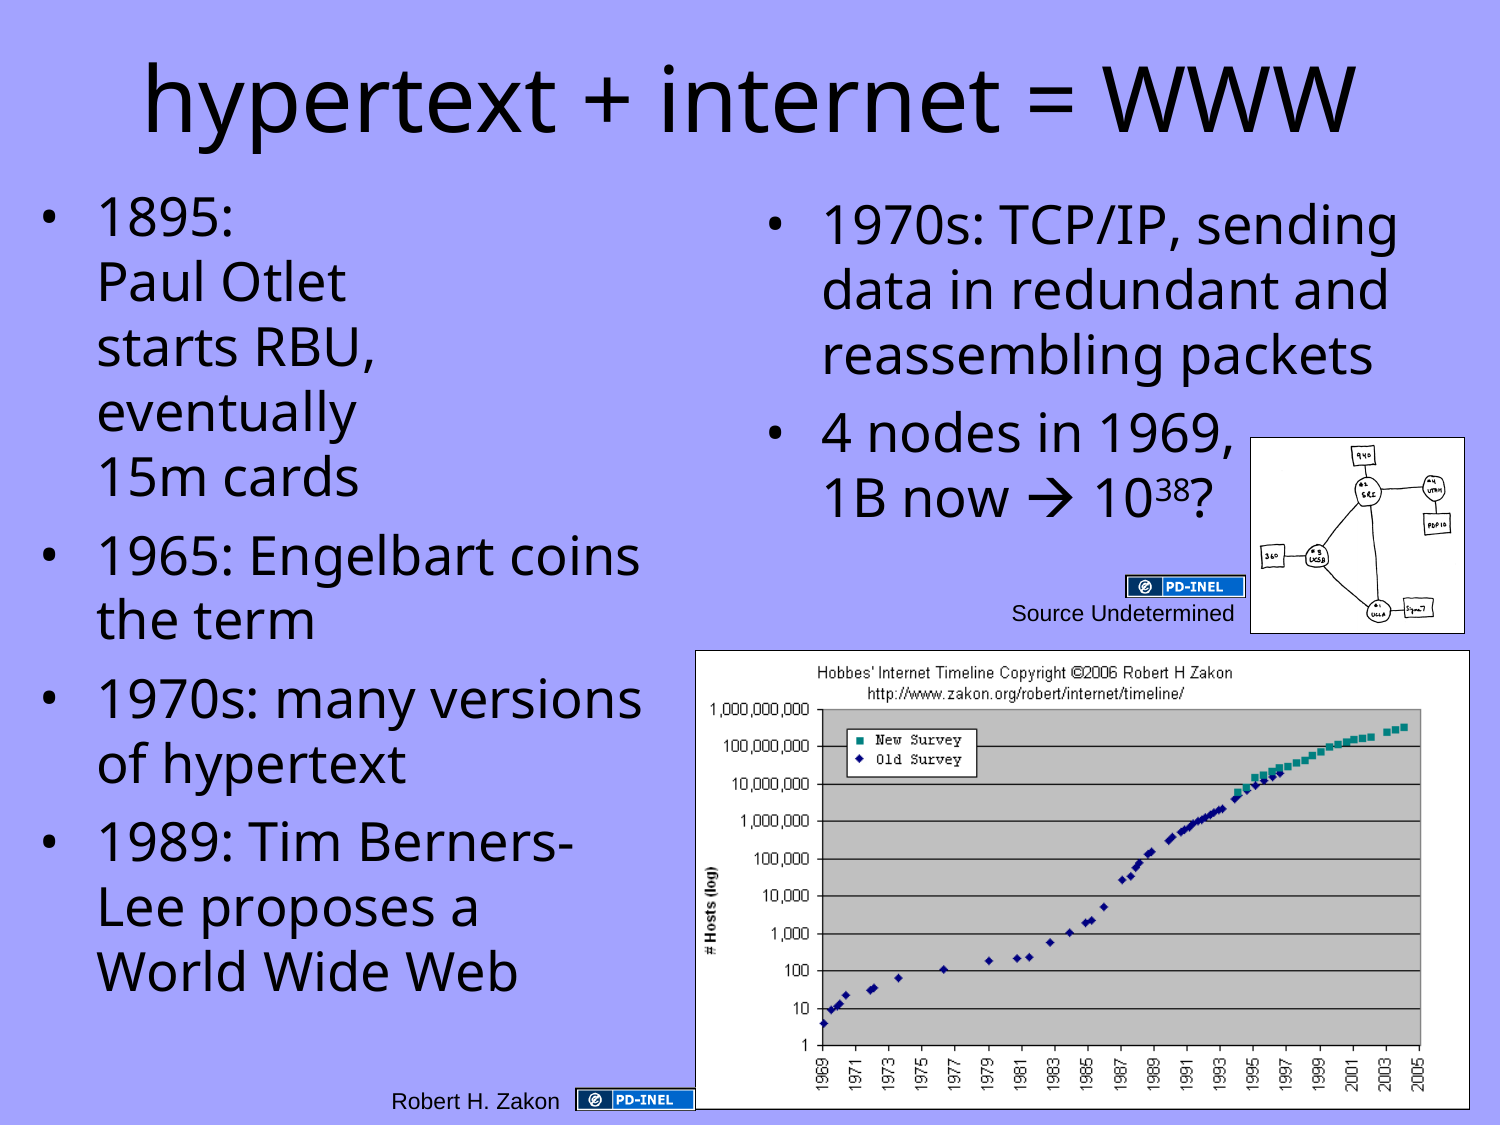

# hypertext + internet = WWW
1895:
Paul Otlet
starts RBU,
eventually
15m cards
1965: Engelbart coins the term
1970s: many versions
of hypertext
1989: Tim Berners-
Lee proposes a
World Wide Web
1970s: TCP/IP, sending data in redundant and reassembling packets
4 nodes in 1969,
1B now  1038?
Source Undetermined
Robert H. Zakon